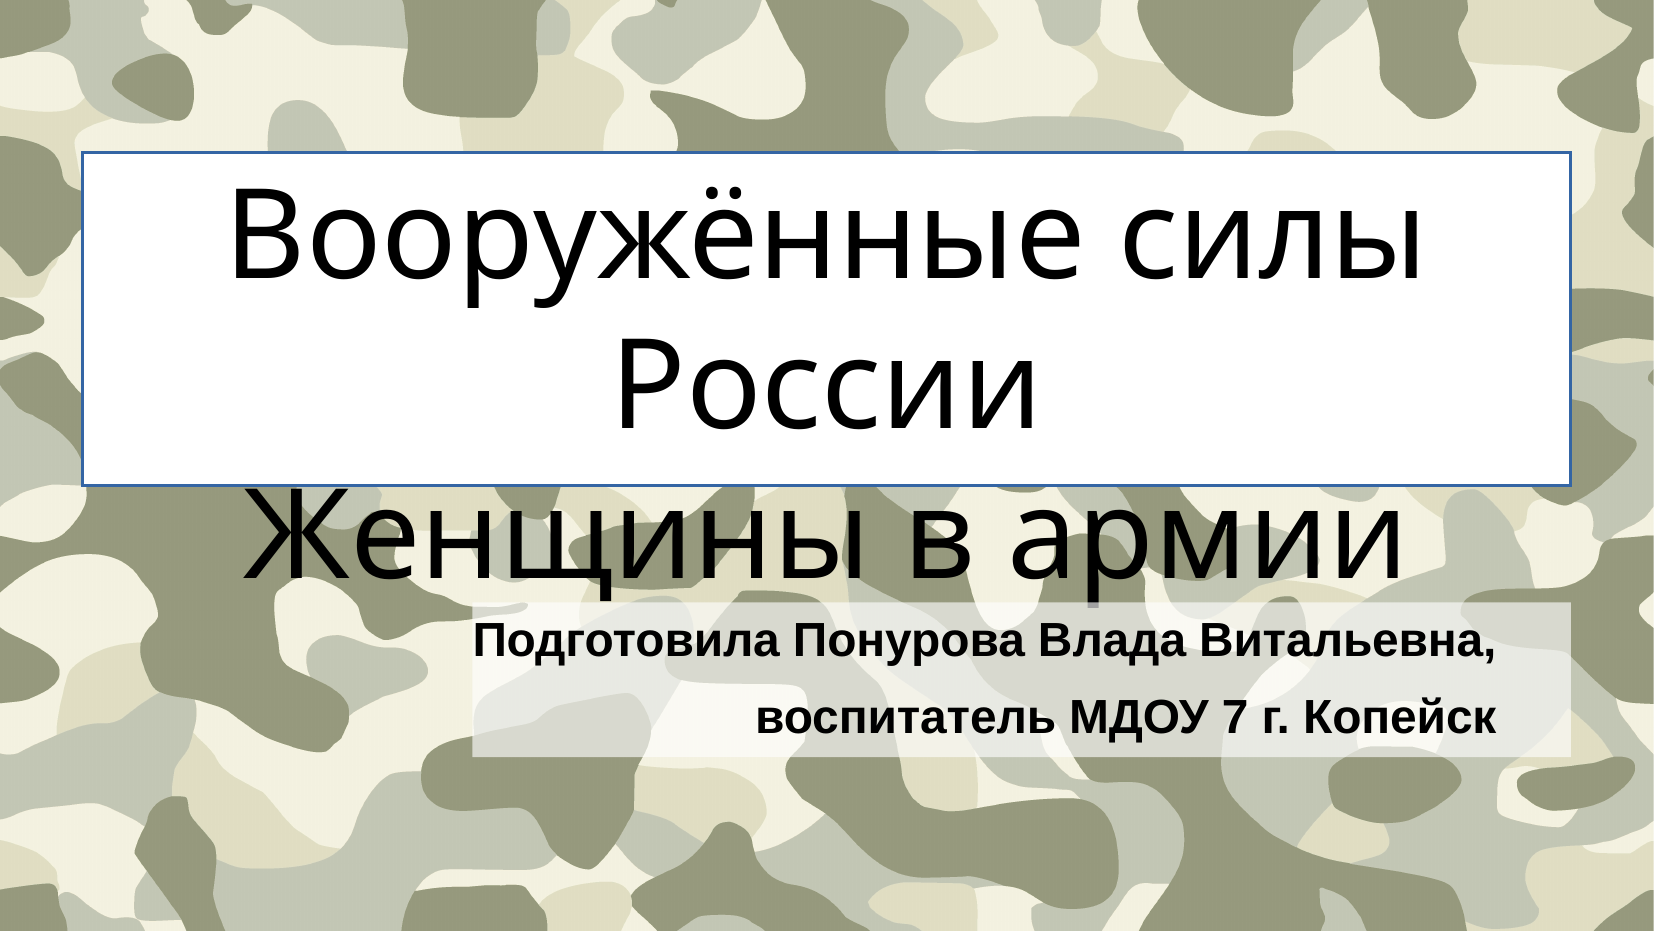

# Вооружённые силы России Женщины в армии
Подготовила Понурова Влада Витальевна,
воспитатель МДОУ 7 г. Копейск